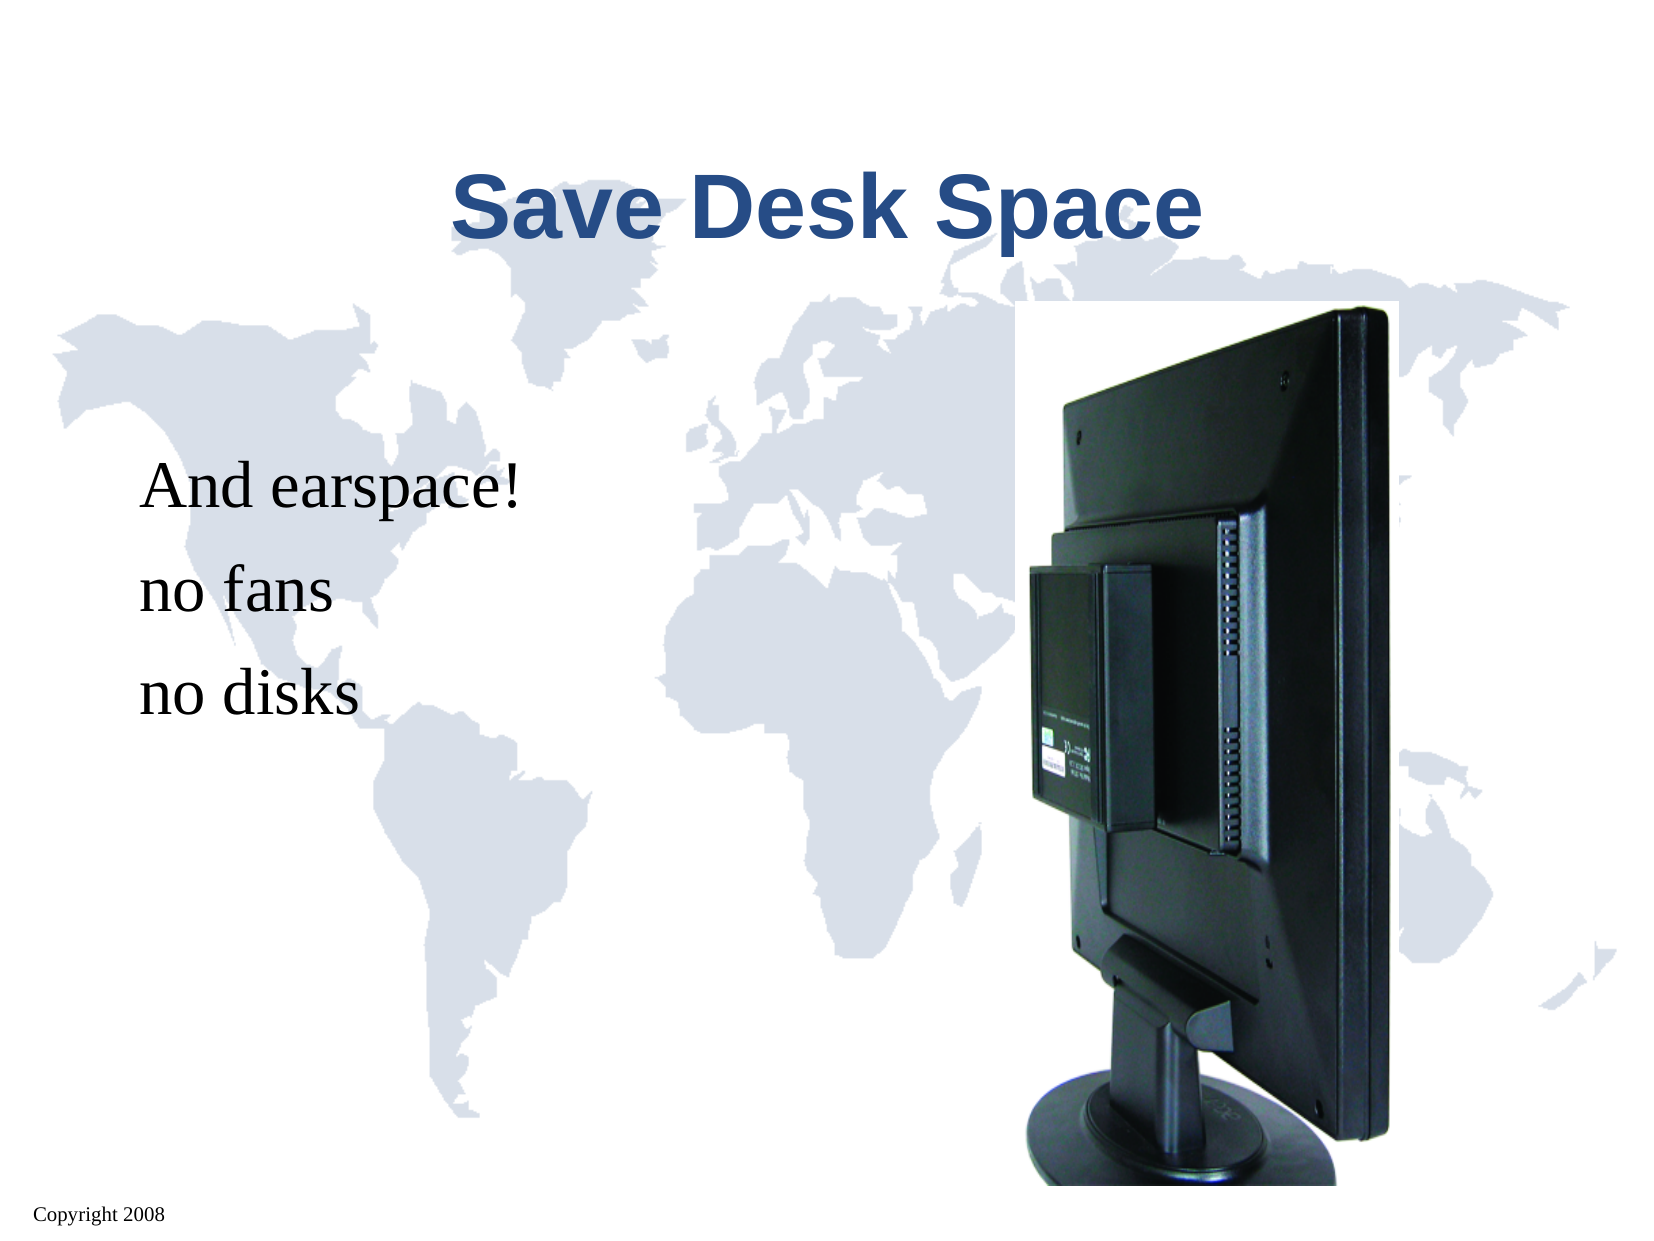

# Save Desk Space
And earspace!
no fans
no disks